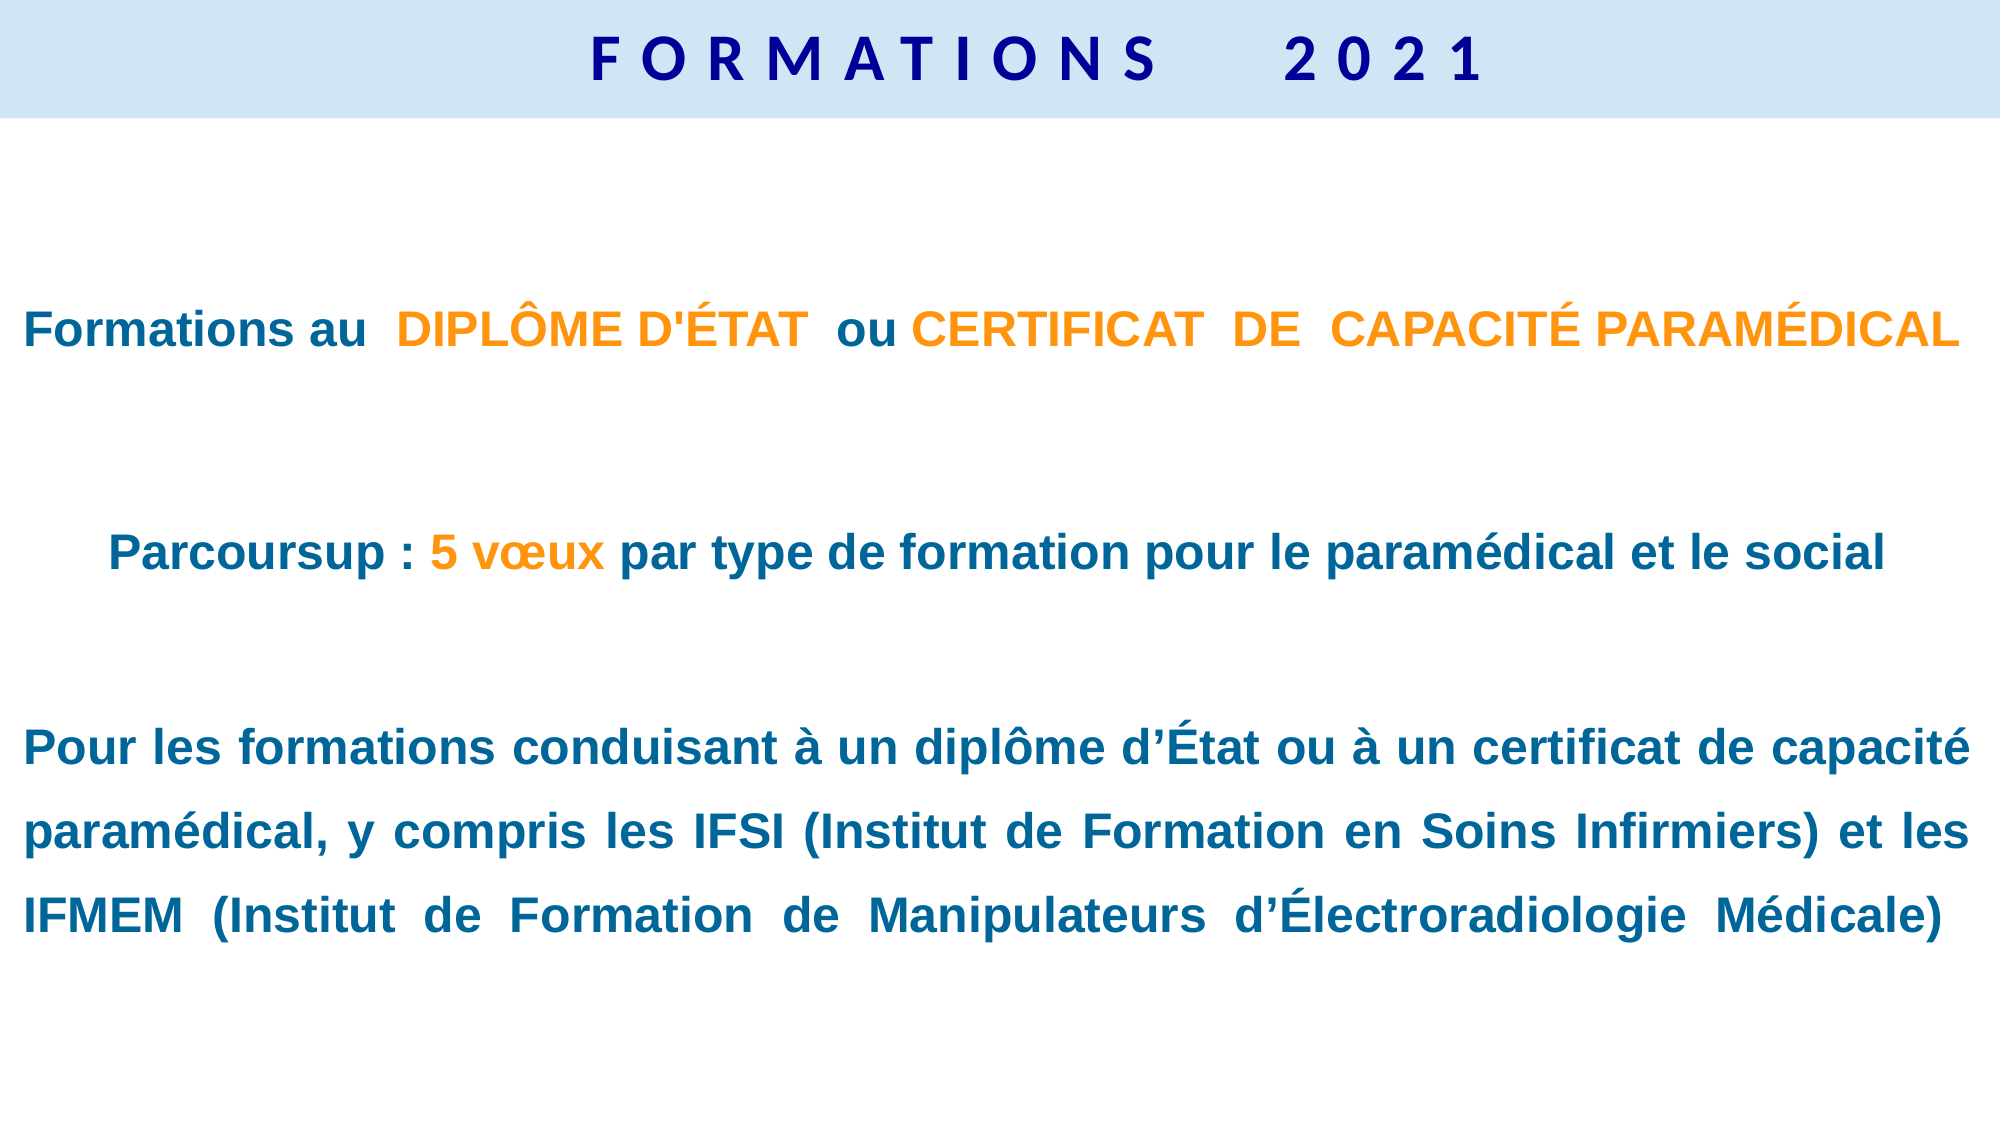

# FORMATIONS 2021
Formations au DIPLÔME D'ÉTAT ou CERTIFICAT DE CAPACITÉ PARAMÉDICAL
Parcoursup : 5 vœux par type de formation pour le paramédical et le social
Pour les formations conduisant à un diplôme d’État ou à un certificat de capacité paramédical, y compris les IFSI (Institut de Formation en Soins Infirmiers) et les IFMEM (Institut de Formation de Manipulateurs d’Électroradiologie Médicale)